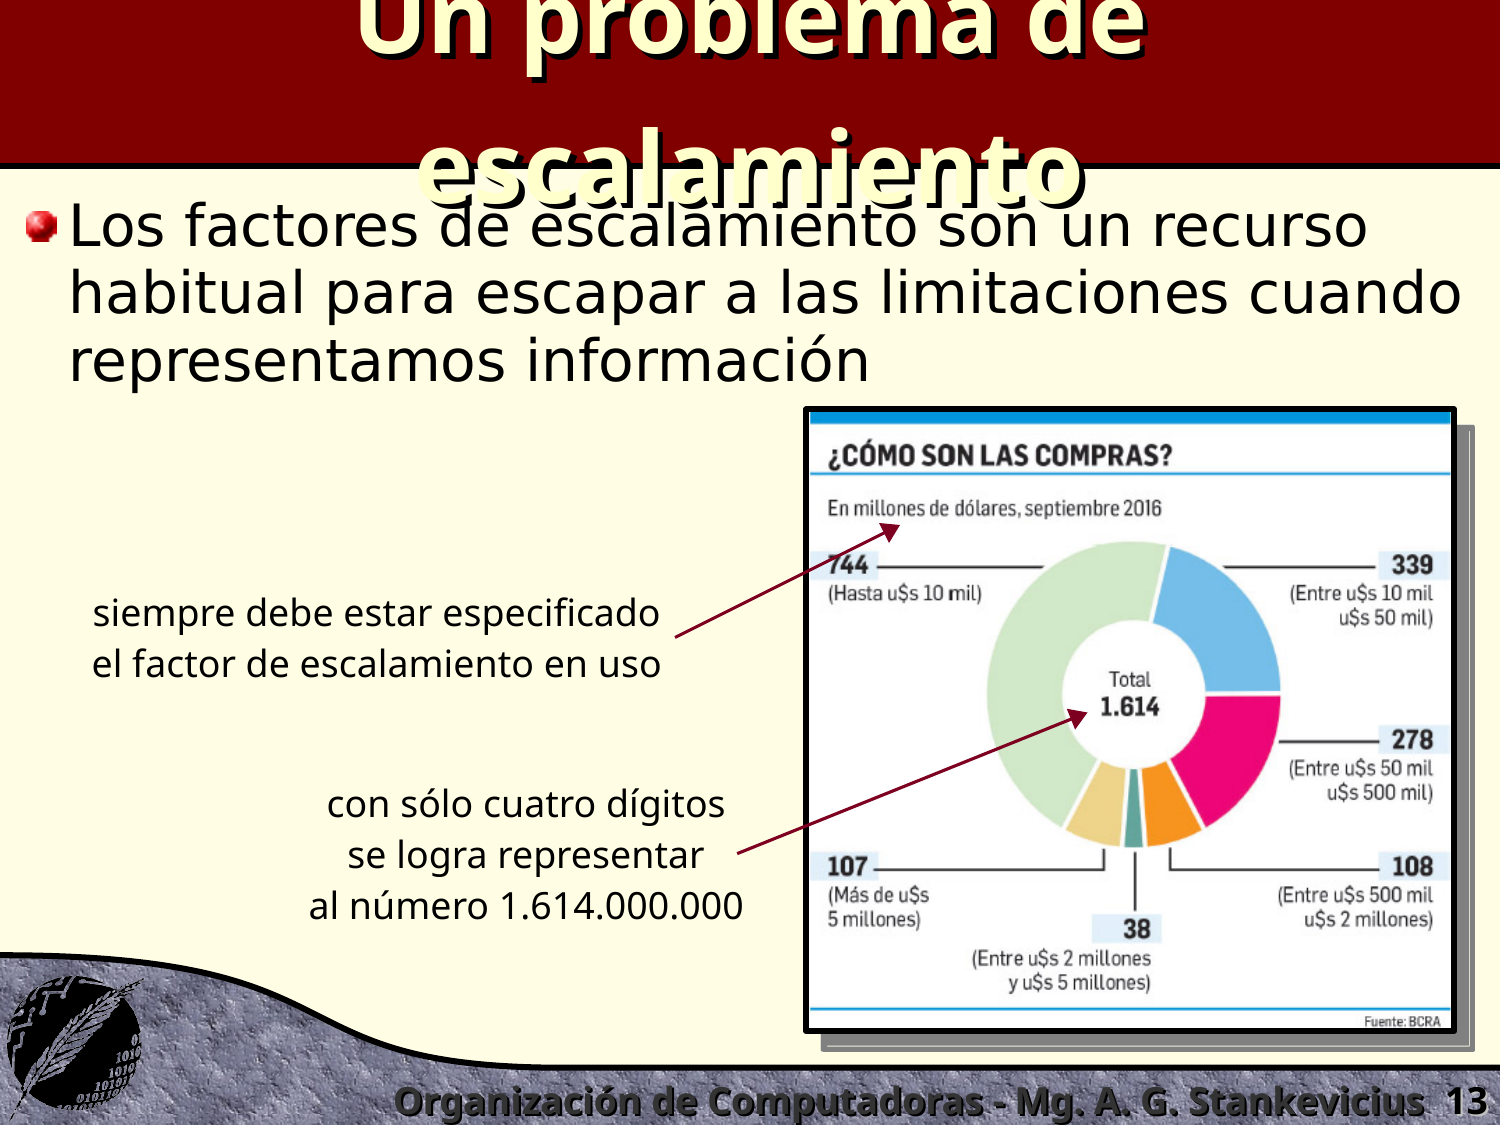

# Un problema de escalamiento
Los factores de escalamiento son un recurso habitual para escapar a las limitaciones cuando representamos información
siempre debe estar especificado
el factor de escalamiento en uso
con sólo cuatro dígitos
se logra representar
al número 1.614.000.000
13